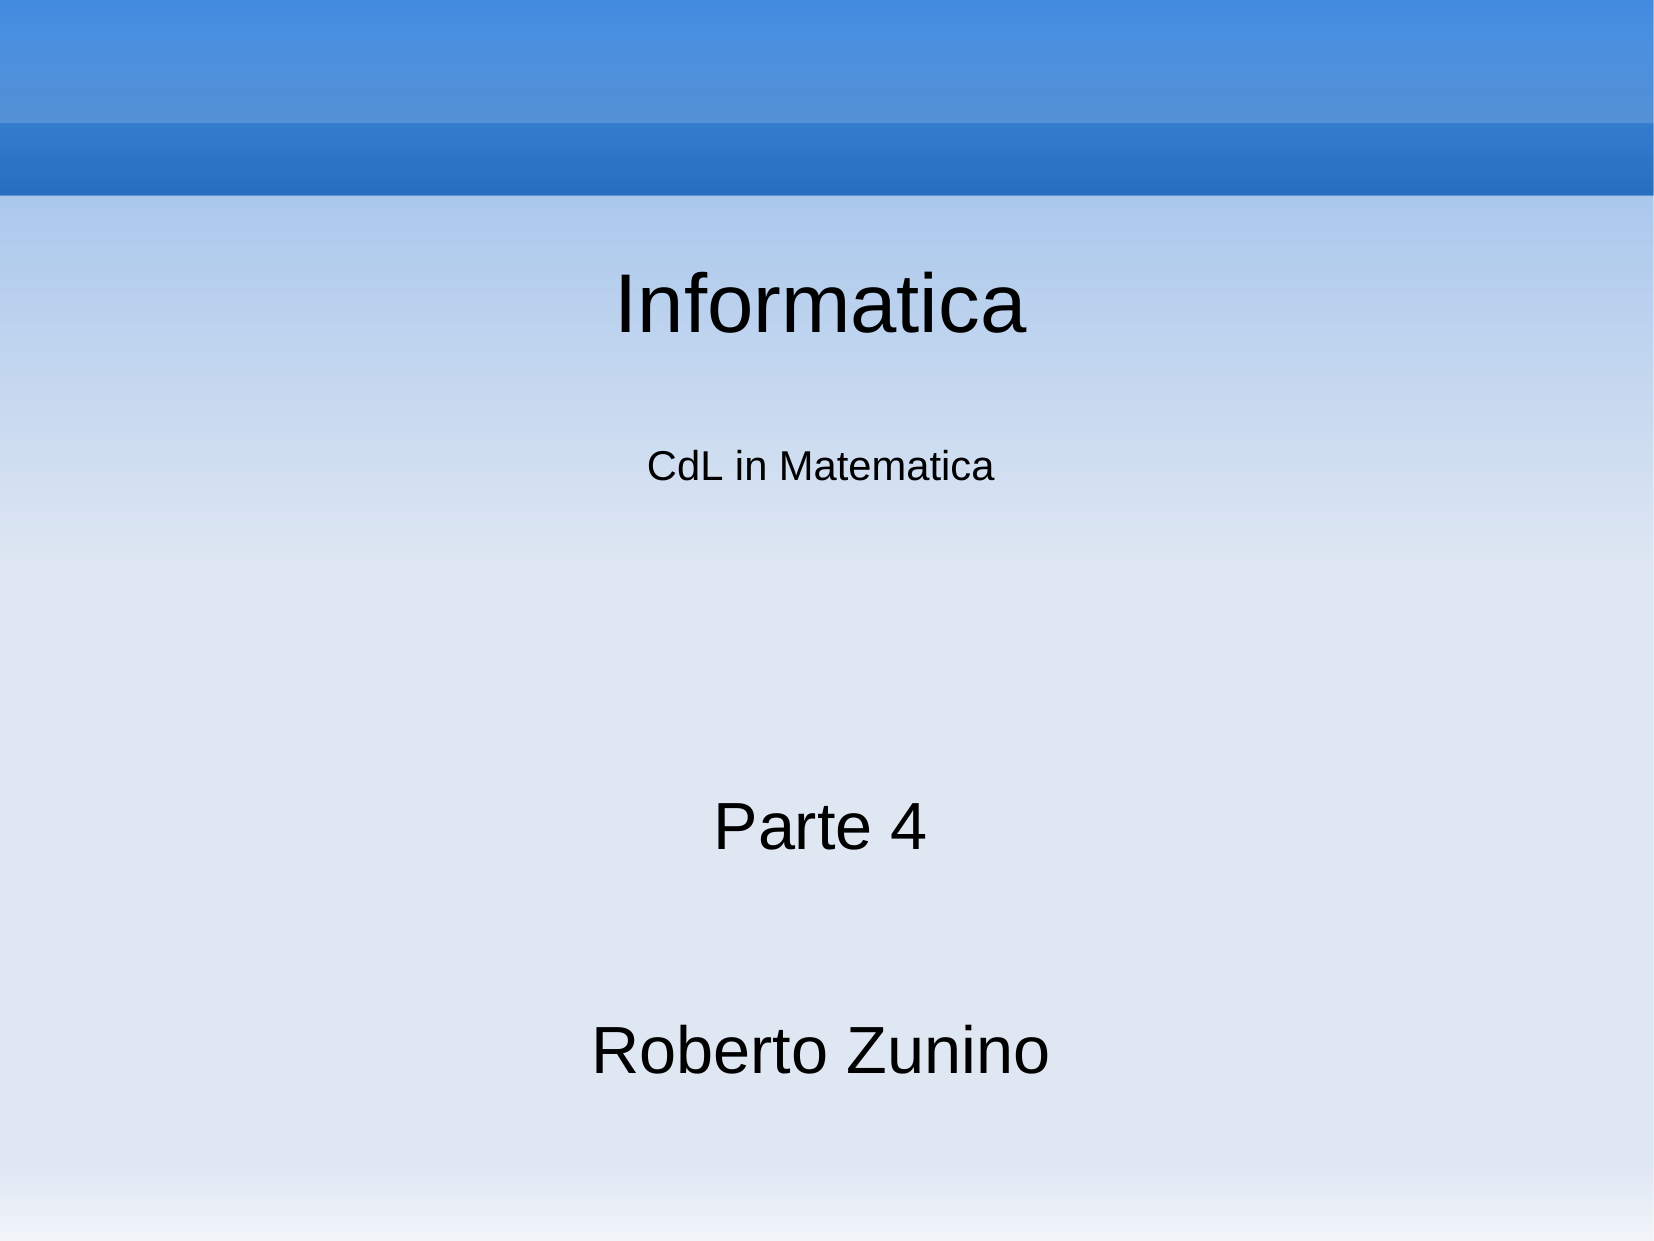

# Informatica CdL in Matematica
Parte 4
Roberto Zunino